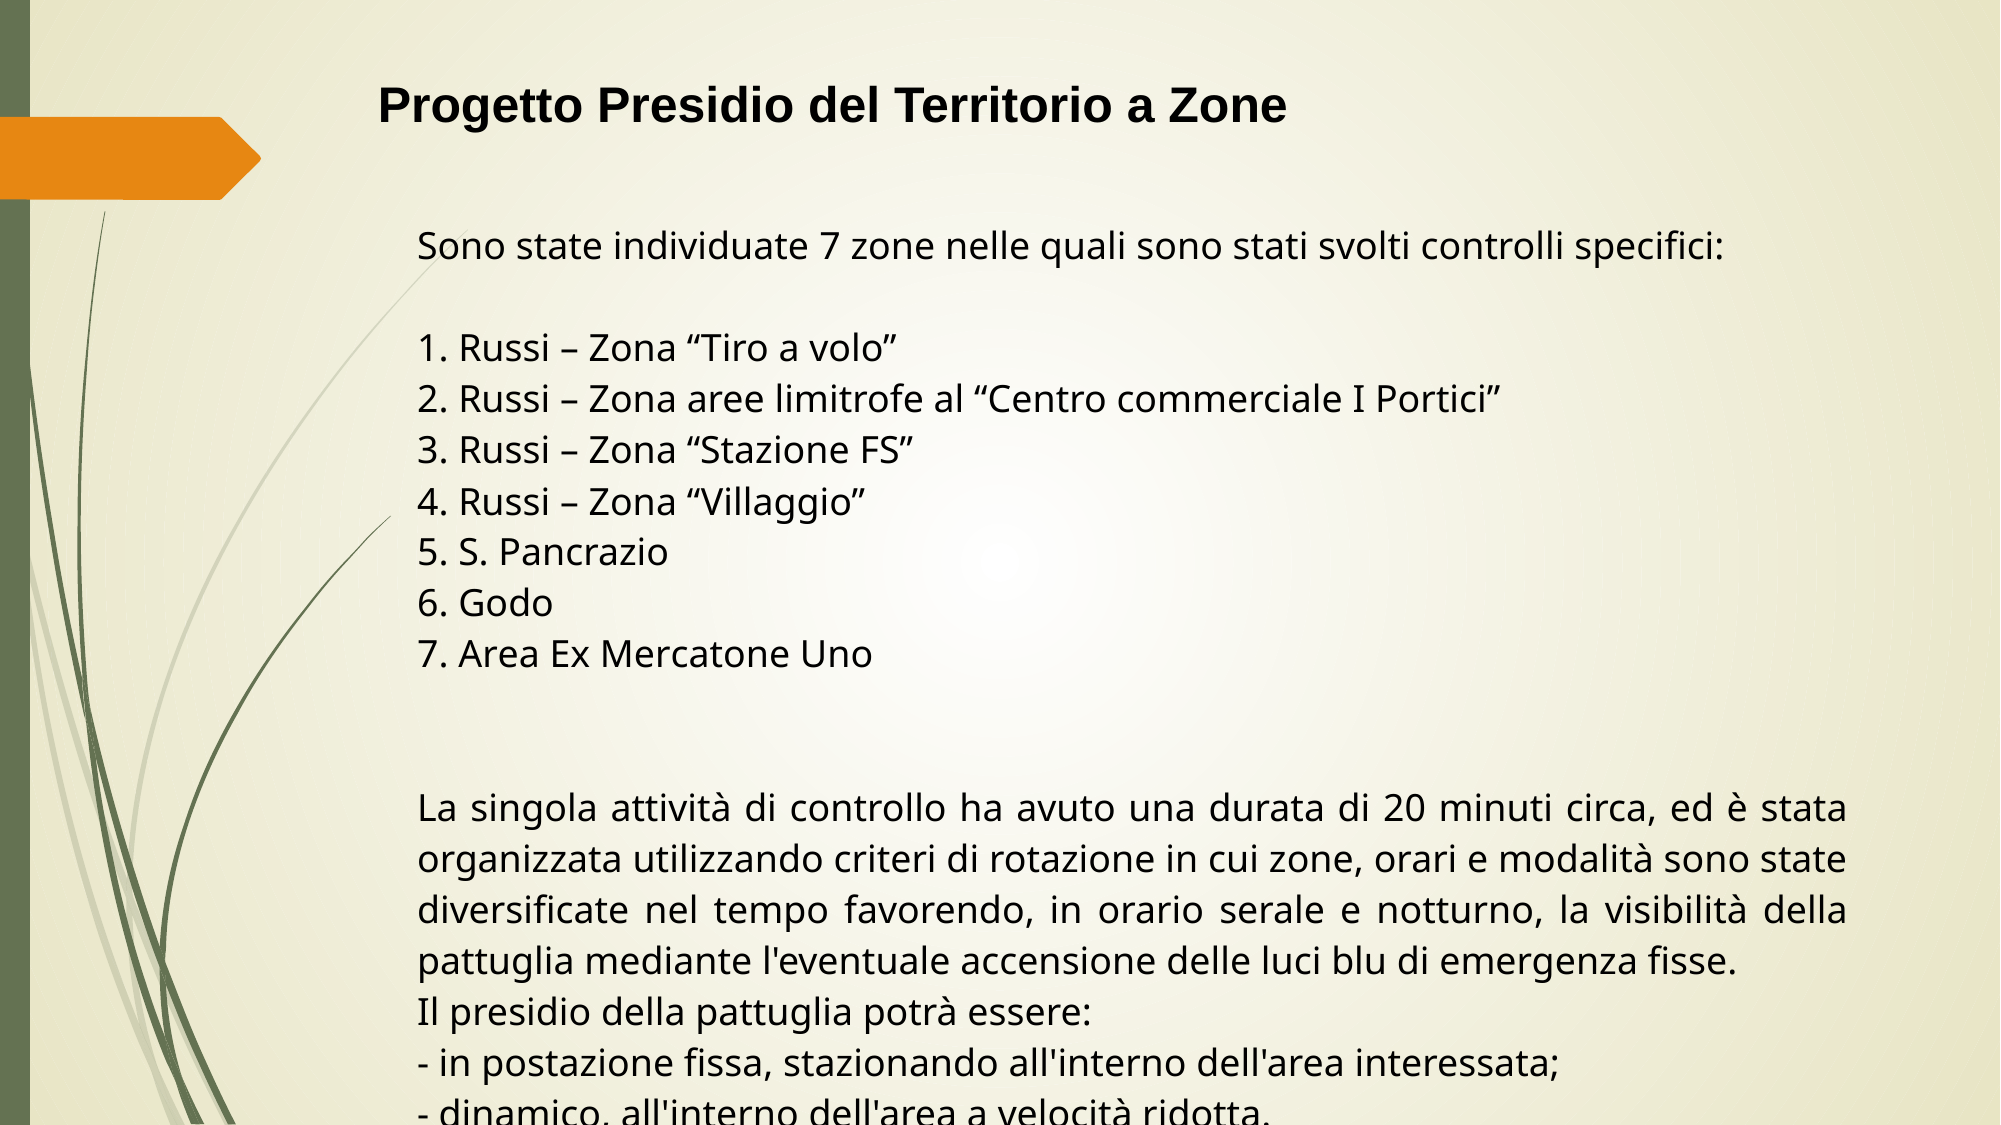

# Progetto Presidio del Territorio a Zone
Sono state individuate 7 zone nelle quali sono stati svolti controlli specifici:
1. Russi – Zona “Tiro a volo”
2. Russi – Zona aree limitrofe al “Centro commerciale I Portici”
3. Russi – Zona “Stazione FS”
4. Russi – Zona “Villaggio”
5. S. Pancrazio
6. Godo
7. Area Ex Mercatone Uno
La singola attività di controllo ha avuto una durata di 20 minuti circa, ed è stata organizzata utilizzando criteri di rotazione in cui zone, orari e modalità sono state diversificate nel tempo favorendo, in orario serale e notturno, la visibilità della pattuglia mediante l'eventuale accensione delle luci blu di emergenza fisse.
Il presidio della pattuglia potrà essere:
- in postazione fissa, stazionando all'interno dell'area interessata;
- dinamico, all'interno dell'area a velocità ridotta.